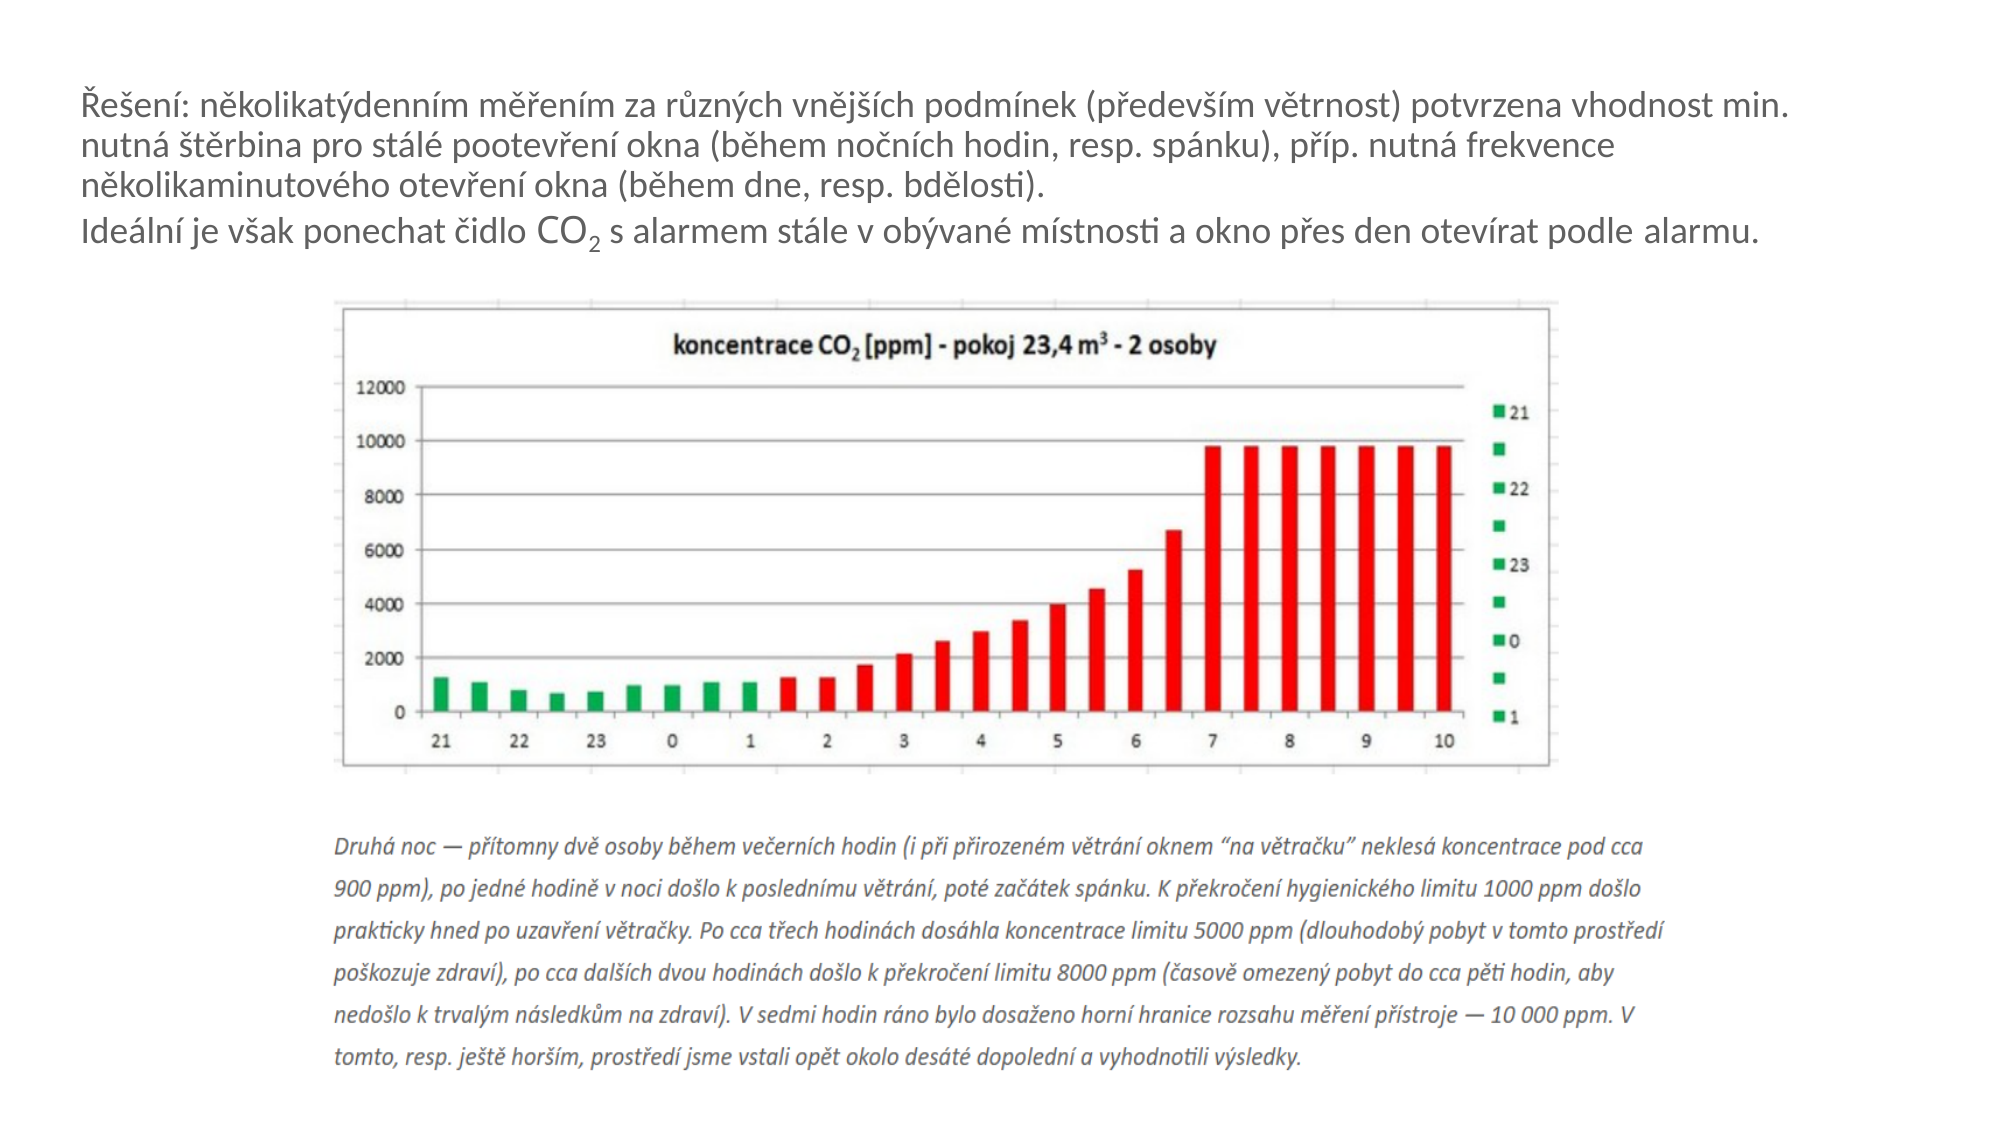

# Řešení: několikatýdenním měřením za různých vnějších podmínek (především větrnost) potvrzena vhodnost min. nutná štěrbina pro stálé pootevření okna (během nočních hodin, resp. spánku), příp. nutná frekvence několikaminutového otevření okna (během dne, resp. bdělosti). Ideální je však ponechat čidlo CO2 s alarmem stále v obývané místnosti a okno přes den otevírat podle alarmu.